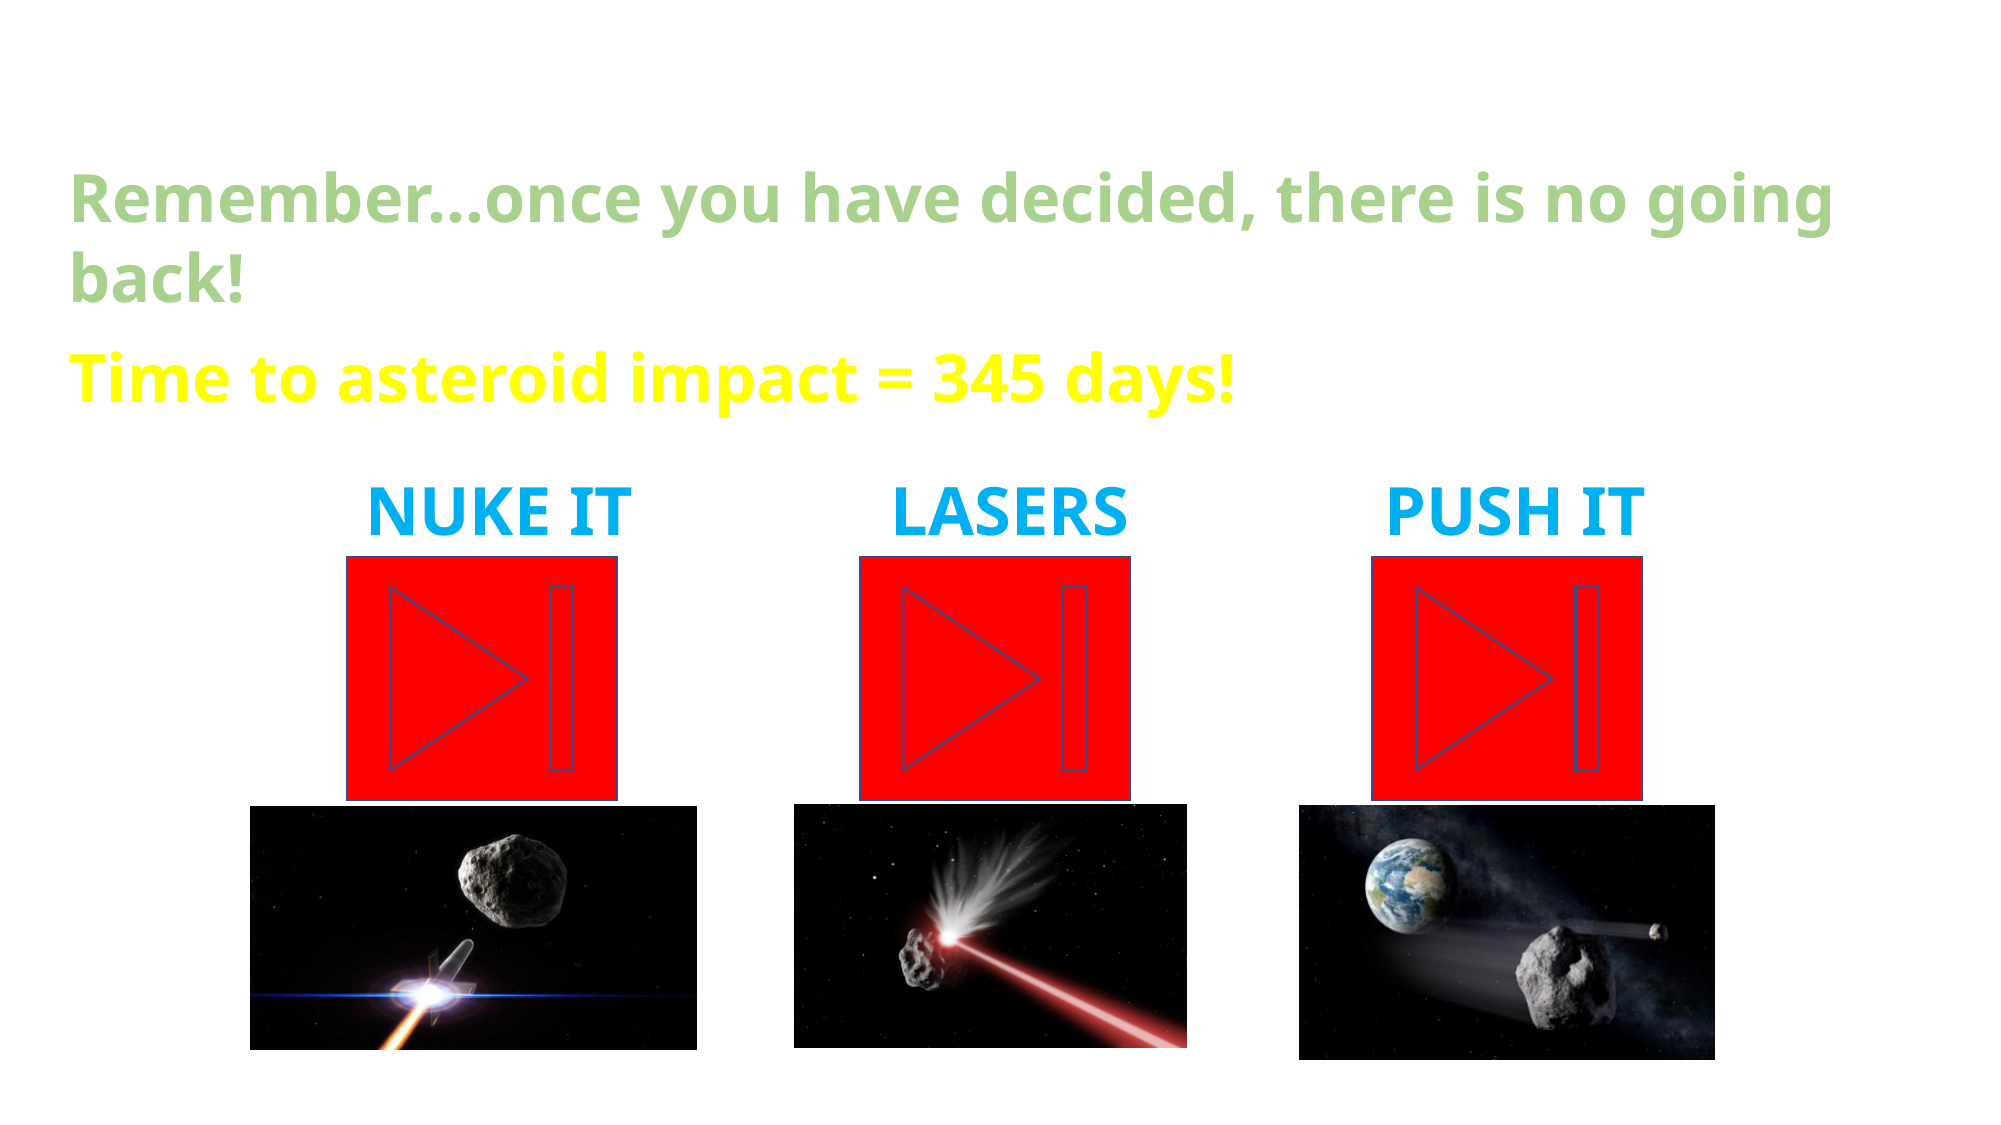

MISSION DECISION wait
Remember…once you have decided, there is no going back!
Time to asteroid impact = 345 days!
NUKE IT
LASERS
PUSH IT